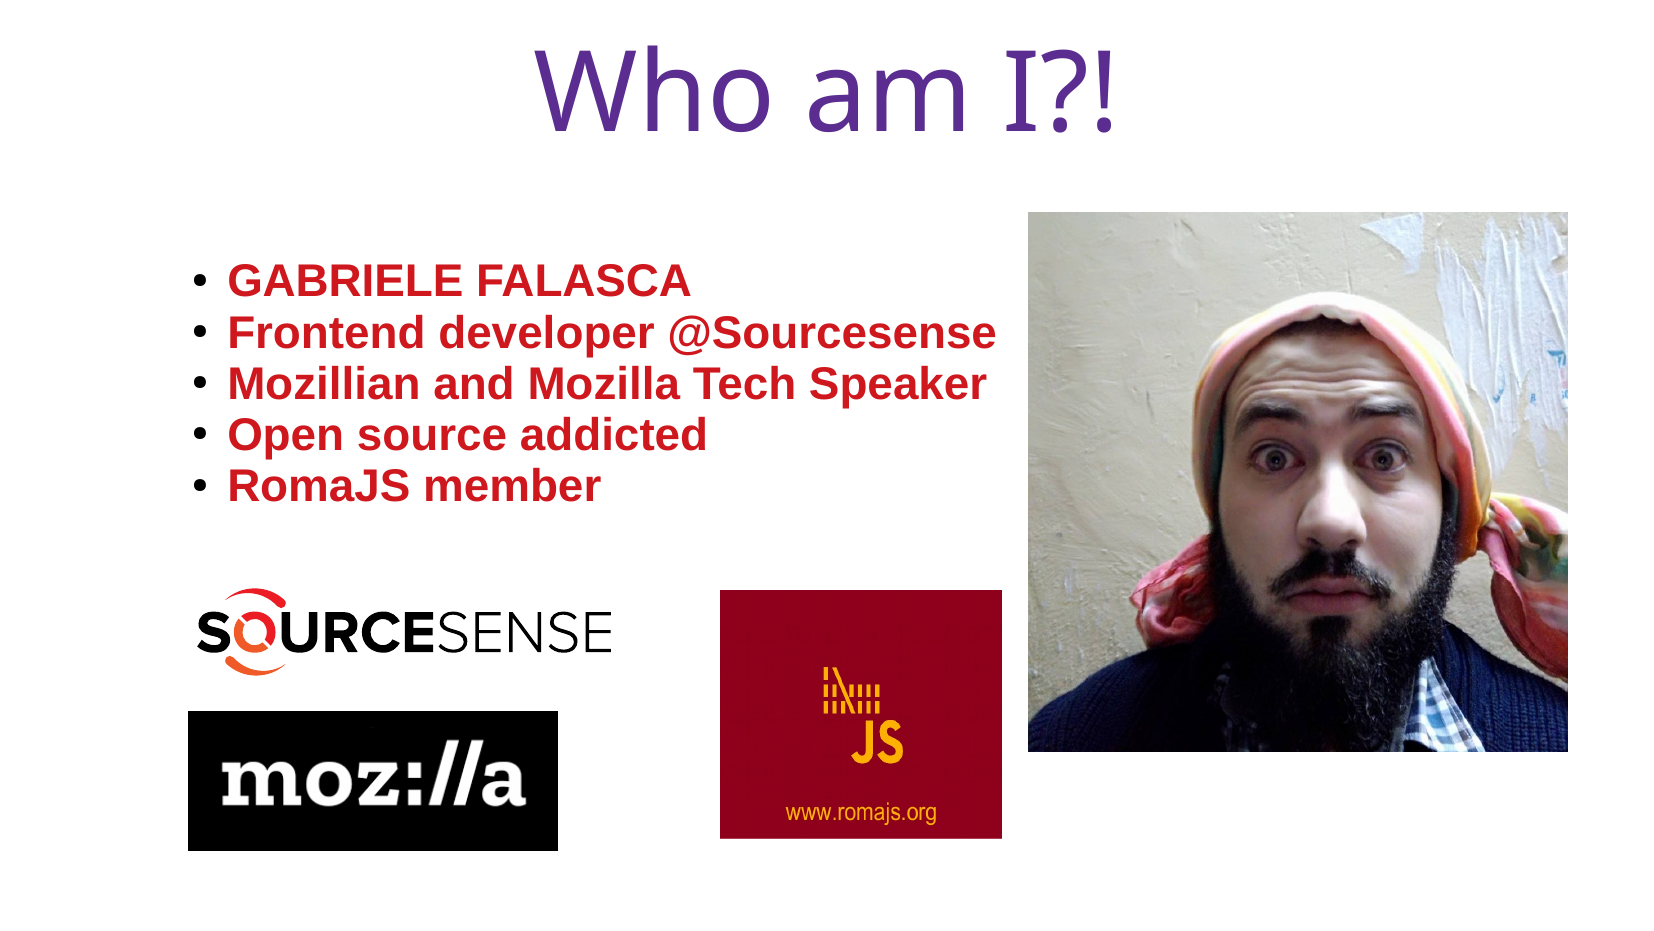

# Who am I?!
GABRIELE FALASCA
Frontend developer @Sourcesense
Mozillian and Mozilla Tech Speaker
Open source addicted
RomaJS member